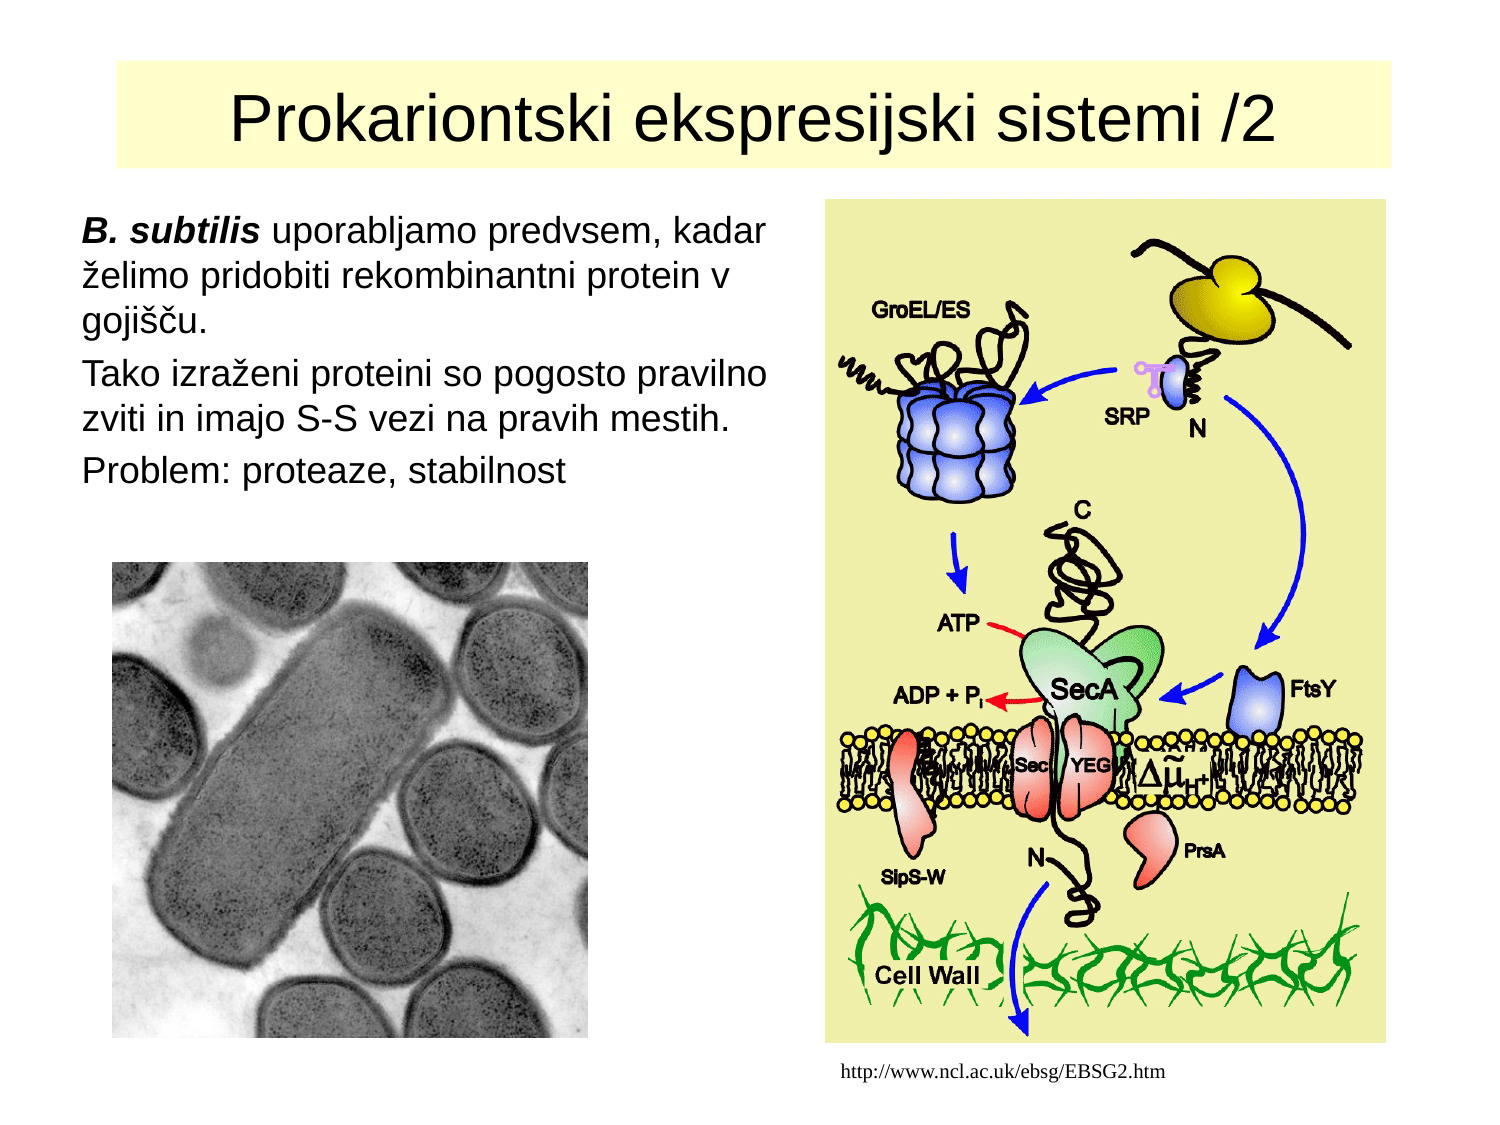

# Prokariontski ekspresijski sistemi /2
B. subtilis uporabljamo predvsem, kadar želimo pridobiti rekombinantni protein v gojišču.
Tako izraženi proteini so pogosto pravilno zviti in imajo S-S vezi na pravih mestih.
Problem: proteaze, stabilnost
http://www.ncl.ac.uk/ebsg/EBSG2.htm